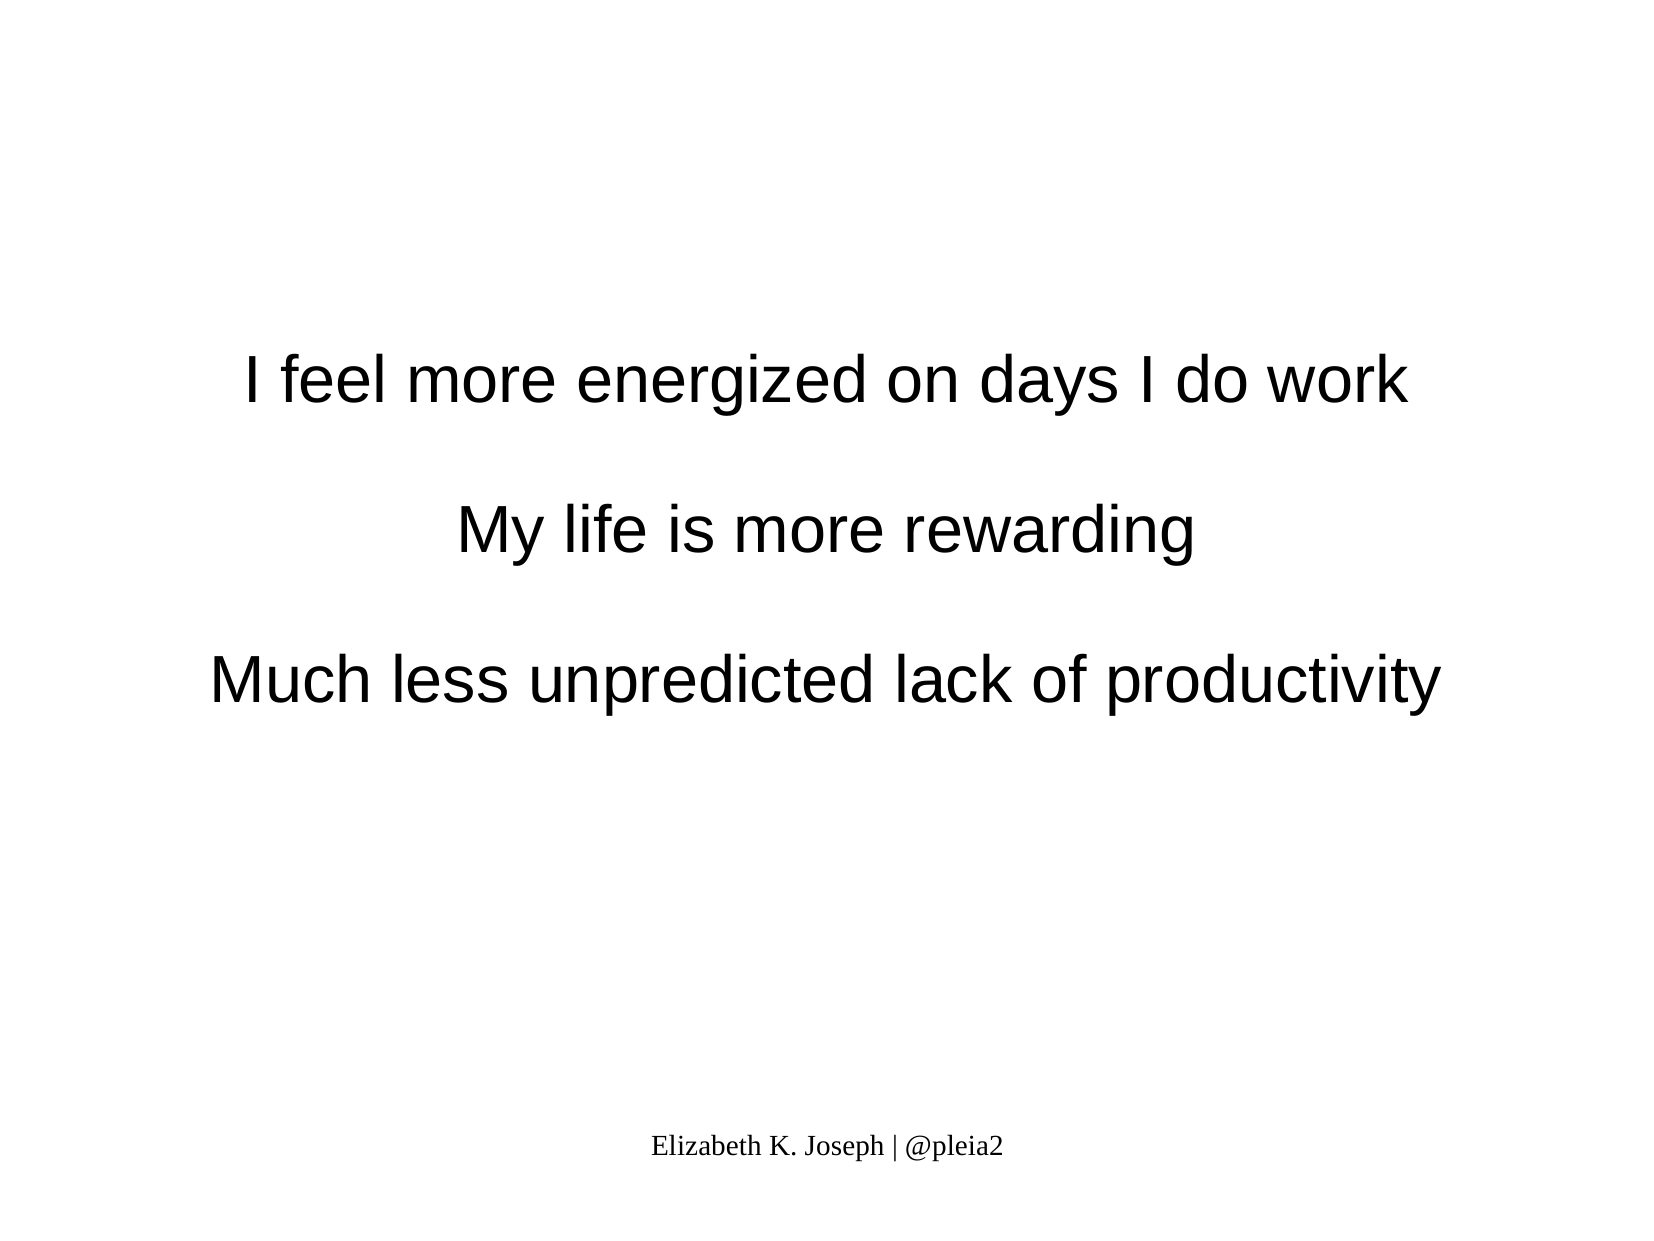

# I feel more energized on days I do work
My life is more rewarding
Much less unpredicted lack of productivity
Elizabeth K. Joseph | @pleia2